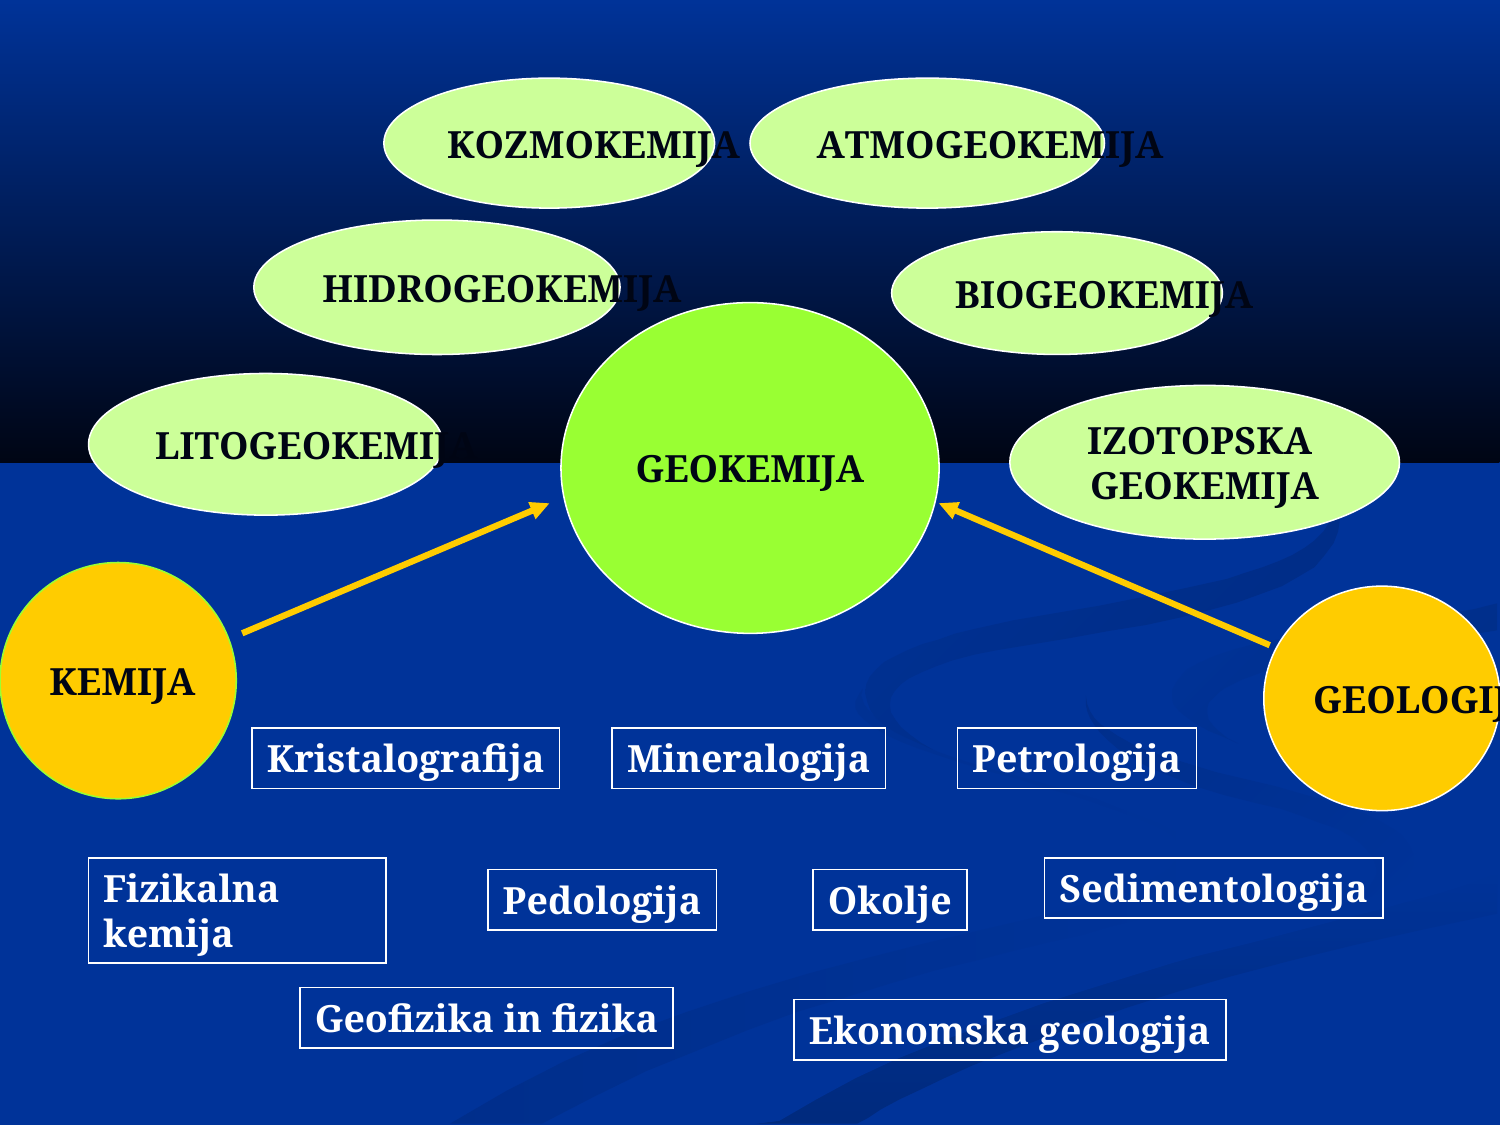

KOZMOKEMIJA
ATMOGEOKEMIJA
HIDROGEOKEMIJA
BIOGEOKEMIJA
GEOKEMIJA
LITOGEOKEMIJA
IZOTOPSKA
GEOKEMIJA
KEMIJA
GEOLOGIJA
Kristalografija
Mineralogija
Petrologija
Fizikalna kemija
Sedimentologija
Pedologija
Okolje
Geofizika in fizika
Ekonomska geologija